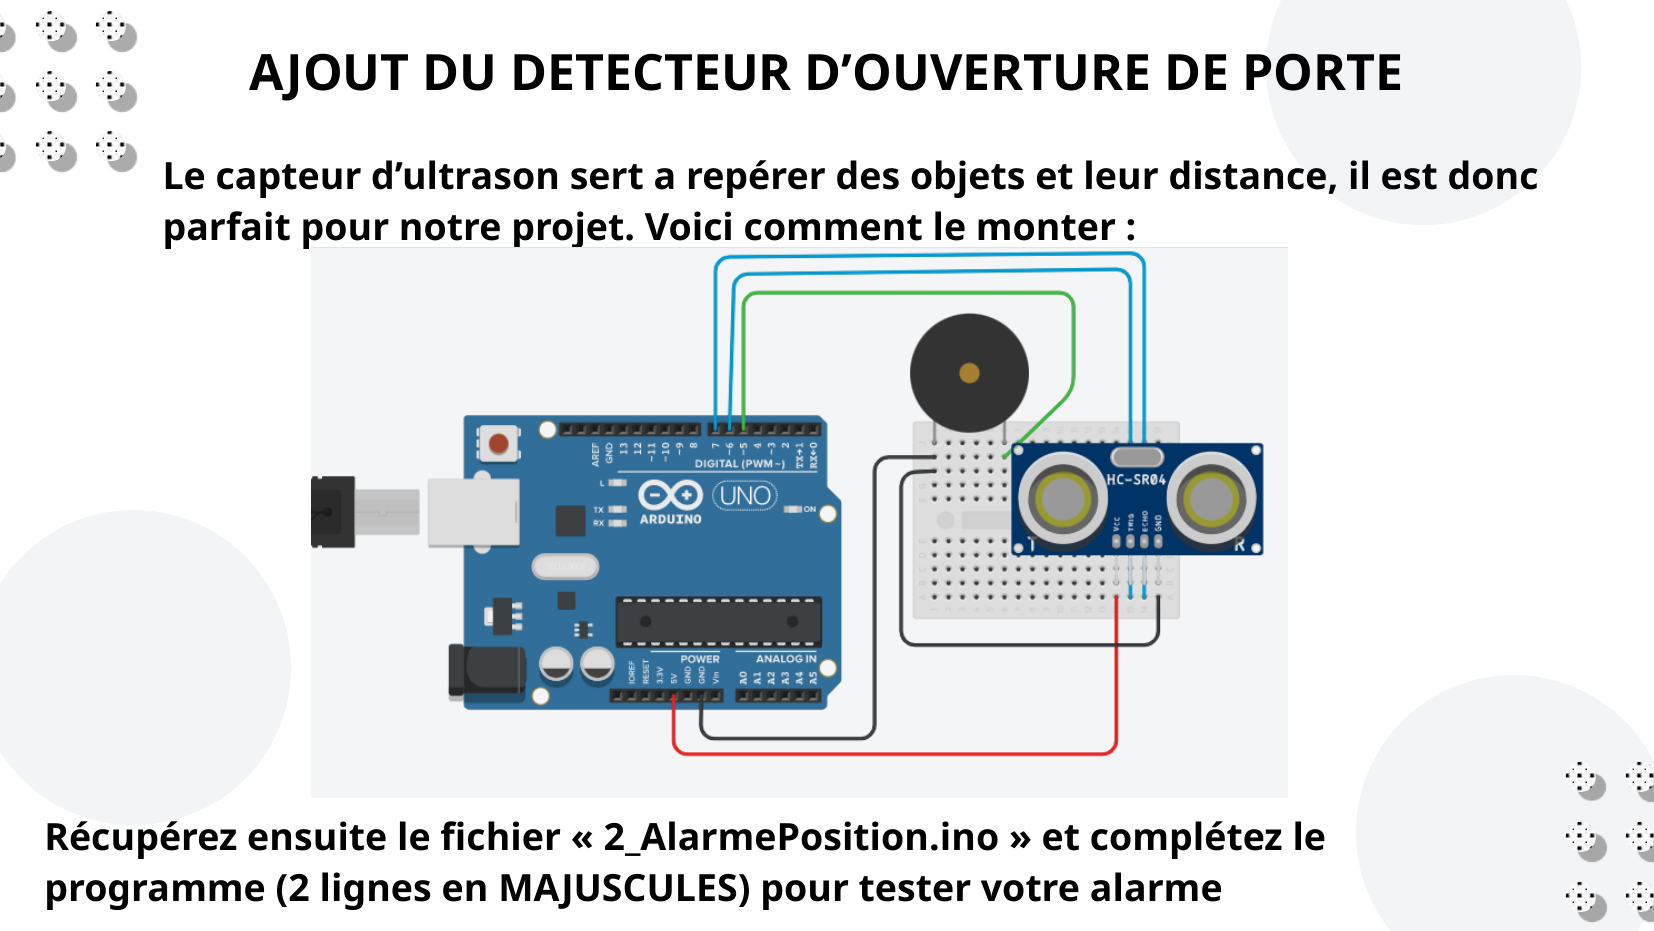

AJOUT DU DETECTEUR D’OUVERTURE DE PORTE
Le capteur d’ultrason sert a repérer des objets et leur distance, il est donc parfait pour notre projet. Voici comment le monter :
Récupérez ensuite le fichier « 2_AlarmePosition.ino » et complétez le programme (2 lignes en MAJUSCULES) pour tester votre alarme